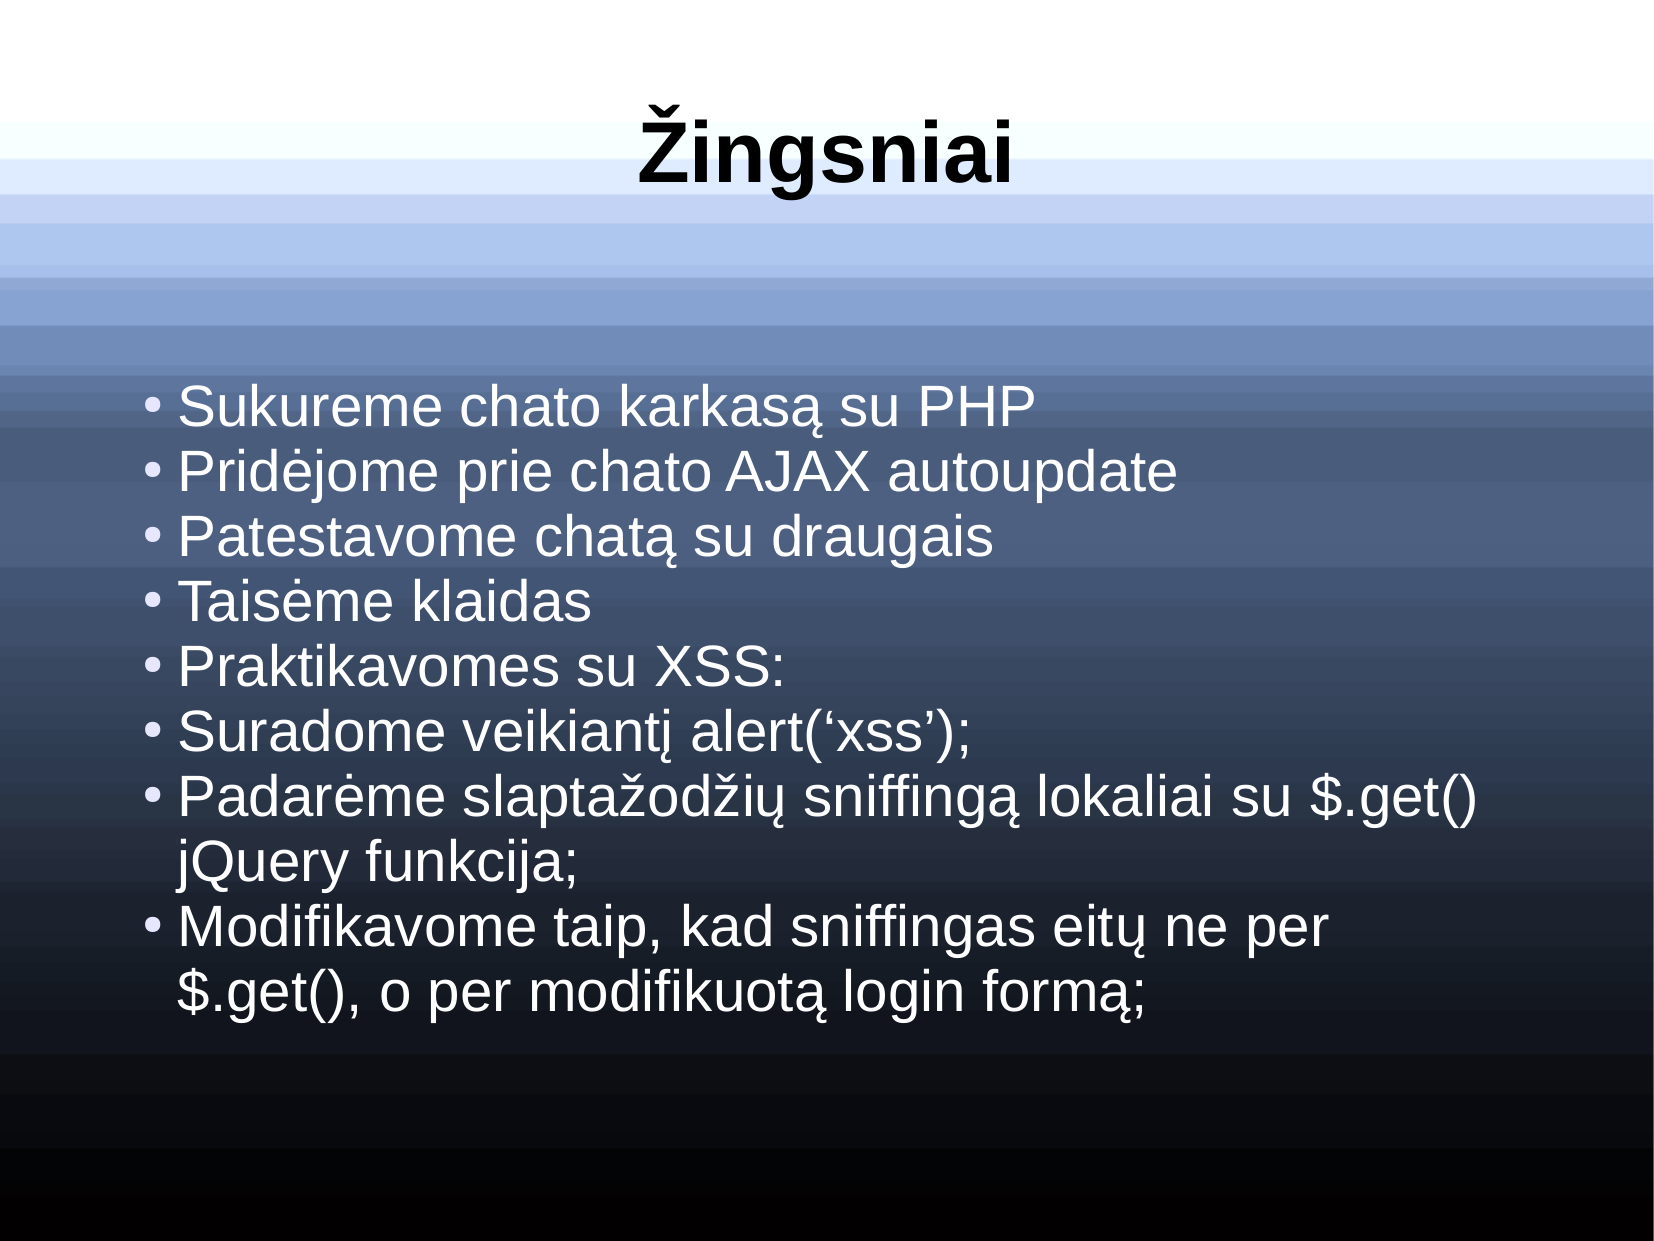

# Žingsniai
Sukureme chato karkasą su PHP
Pridėjome prie chato AJAX autoupdate
Patestavome chatą su draugais
Taisėme klaidas
Praktikavomes su XSS:
Suradome veikiantį alert(‘xss’);
Padarėme slaptažodžių sniffingą lokaliai su $.get() jQuery funkcija;
Modifikavome taip, kad sniffingas eitų ne per $.get(), o per modifikuotą login formą;